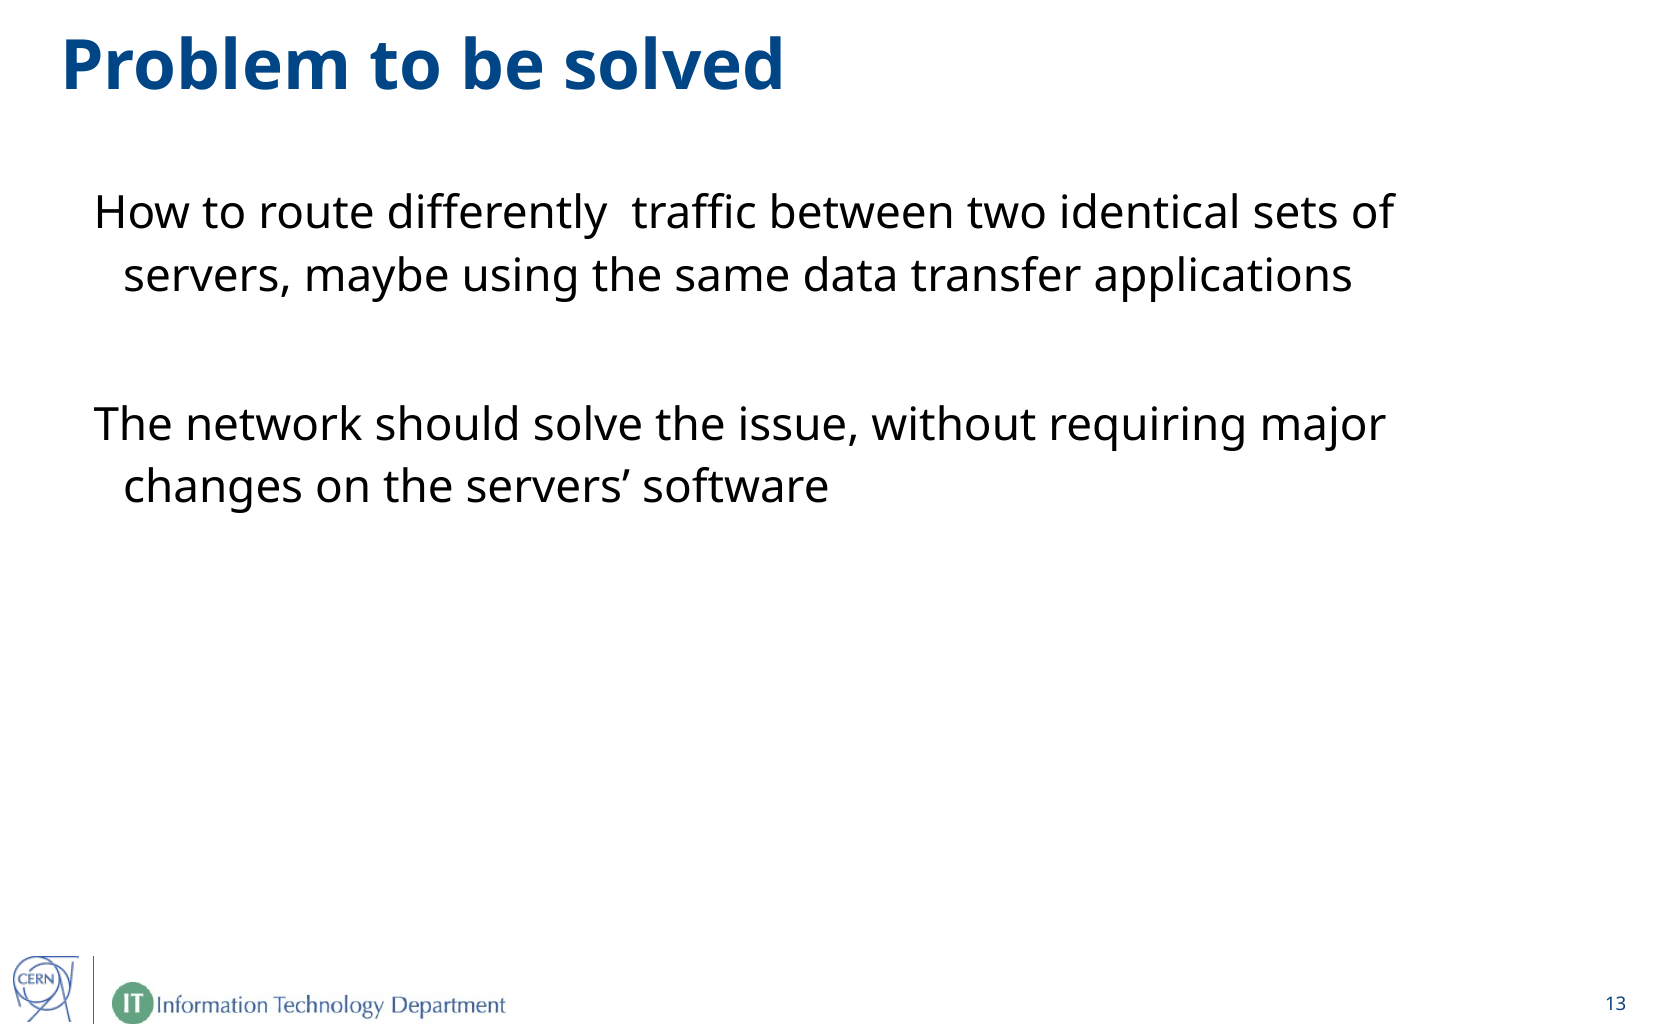

# Problem to be solved
How to route differently traffic between two identical sets of servers, maybe using the same data transfer applications
The network should solve the issue, without requiring major changes on the servers’ software